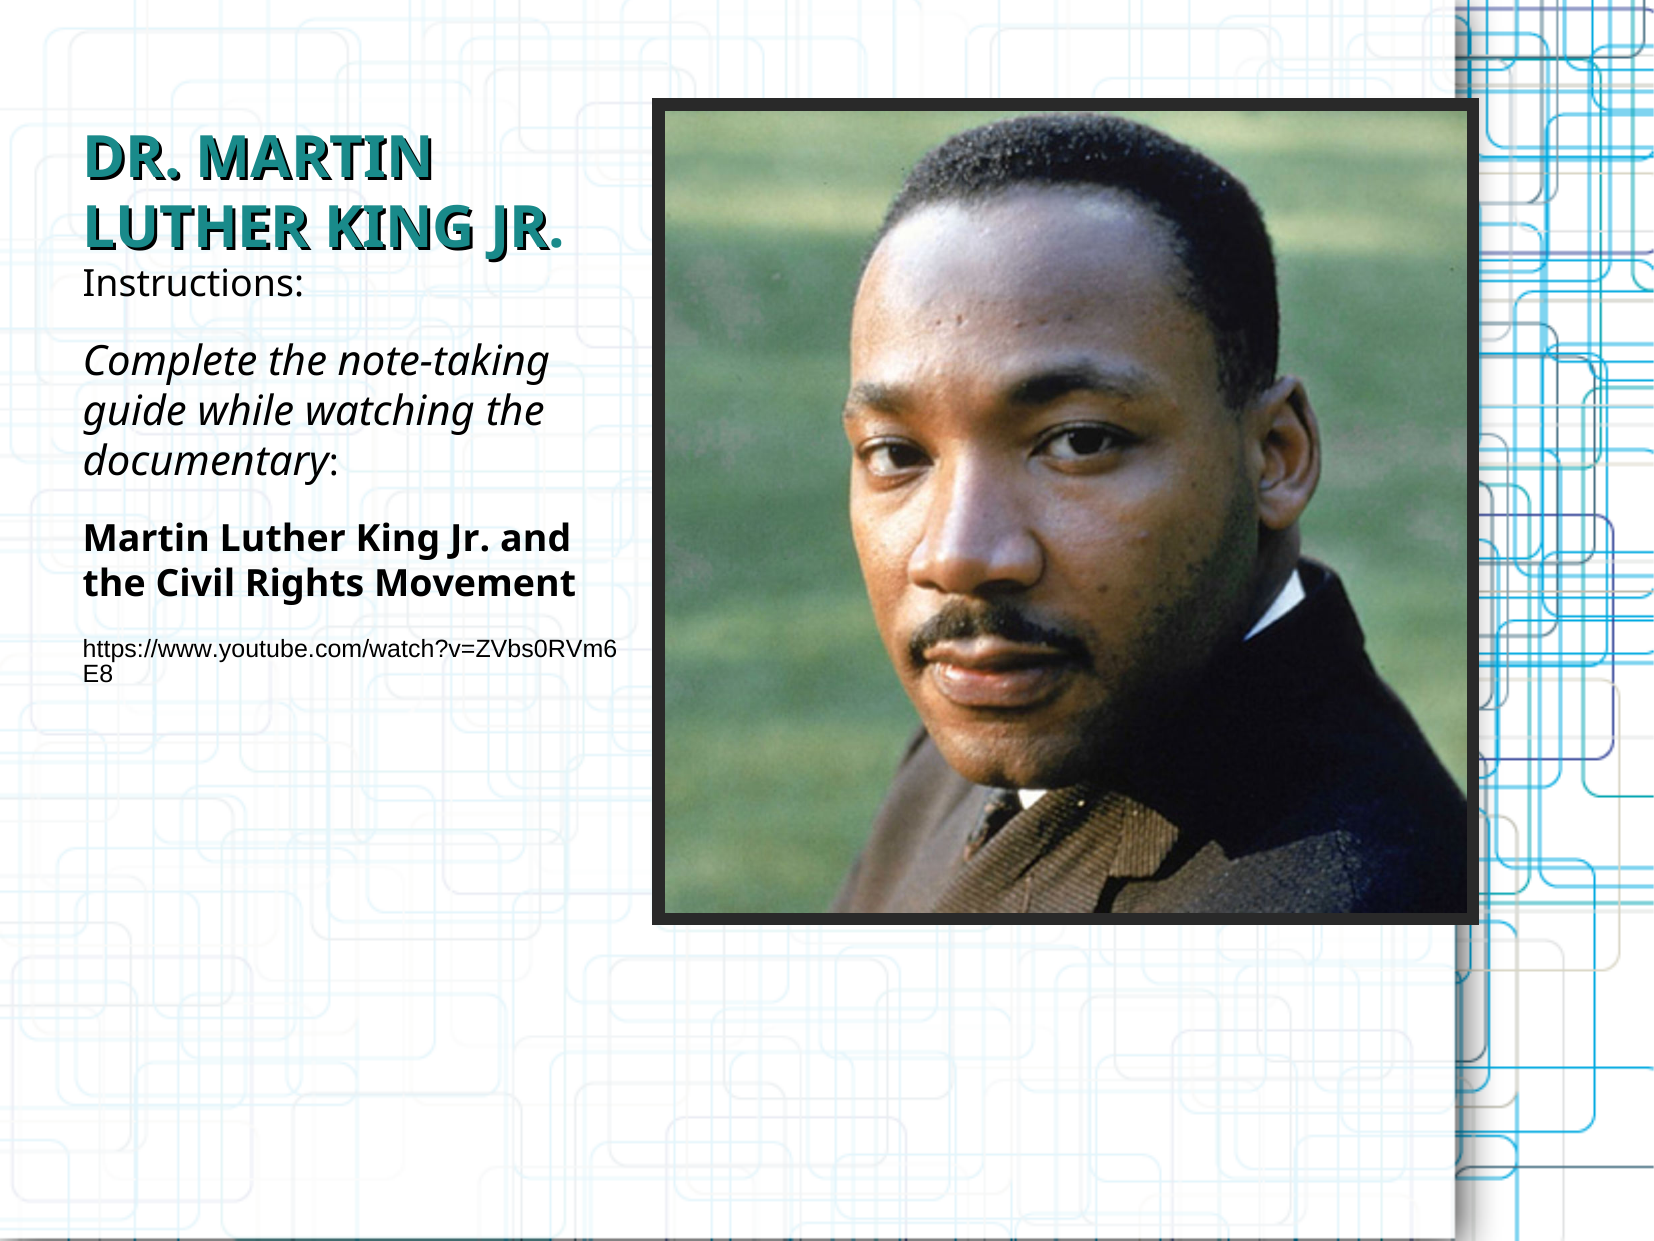

# DR. MARTIN LUTHER KING JR.
Instructions:
Complete the note-taking guide while watching the documentary:
Martin Luther King Jr. and the Civil Rights Movement
https://www.youtube.com/watch?v=ZVbs0RVm6E8